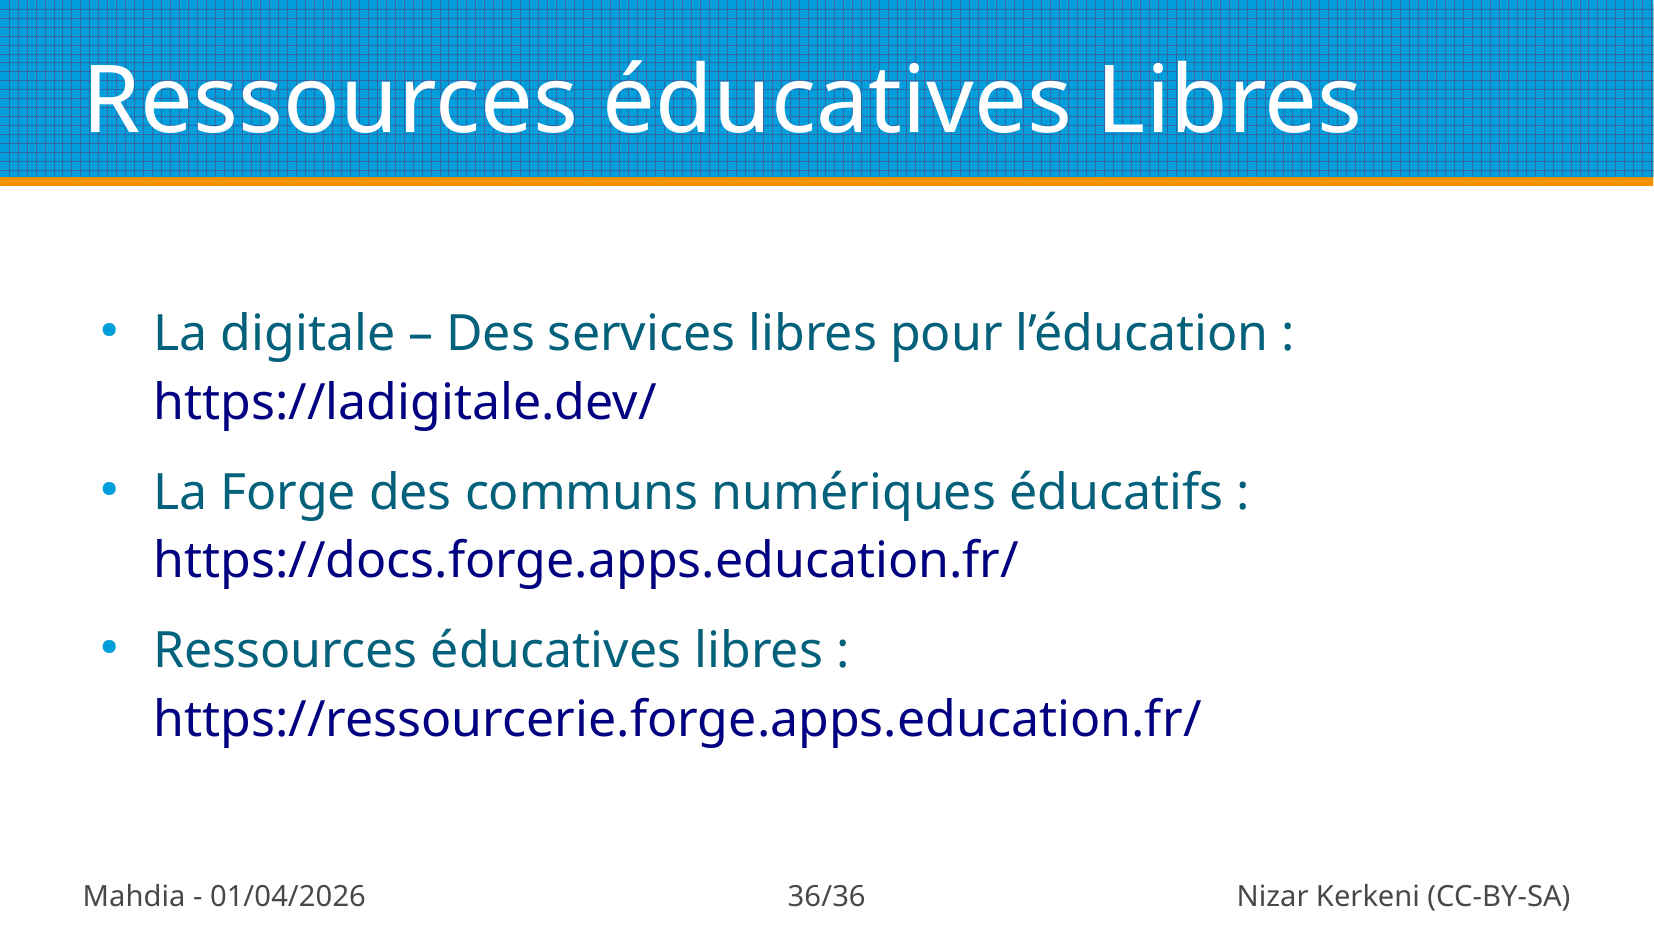

# Ressources éducatives Libres
La digitale – Des services libres pour l’éducation : https://ladigitale.dev/
La Forge des communs numériques éducatifs : https://docs.forge.apps.education.fr/
Ressources éducatives libres : https://ressourcerie.forge.apps.education.fr/
Mahdia - 01/04/2026
36